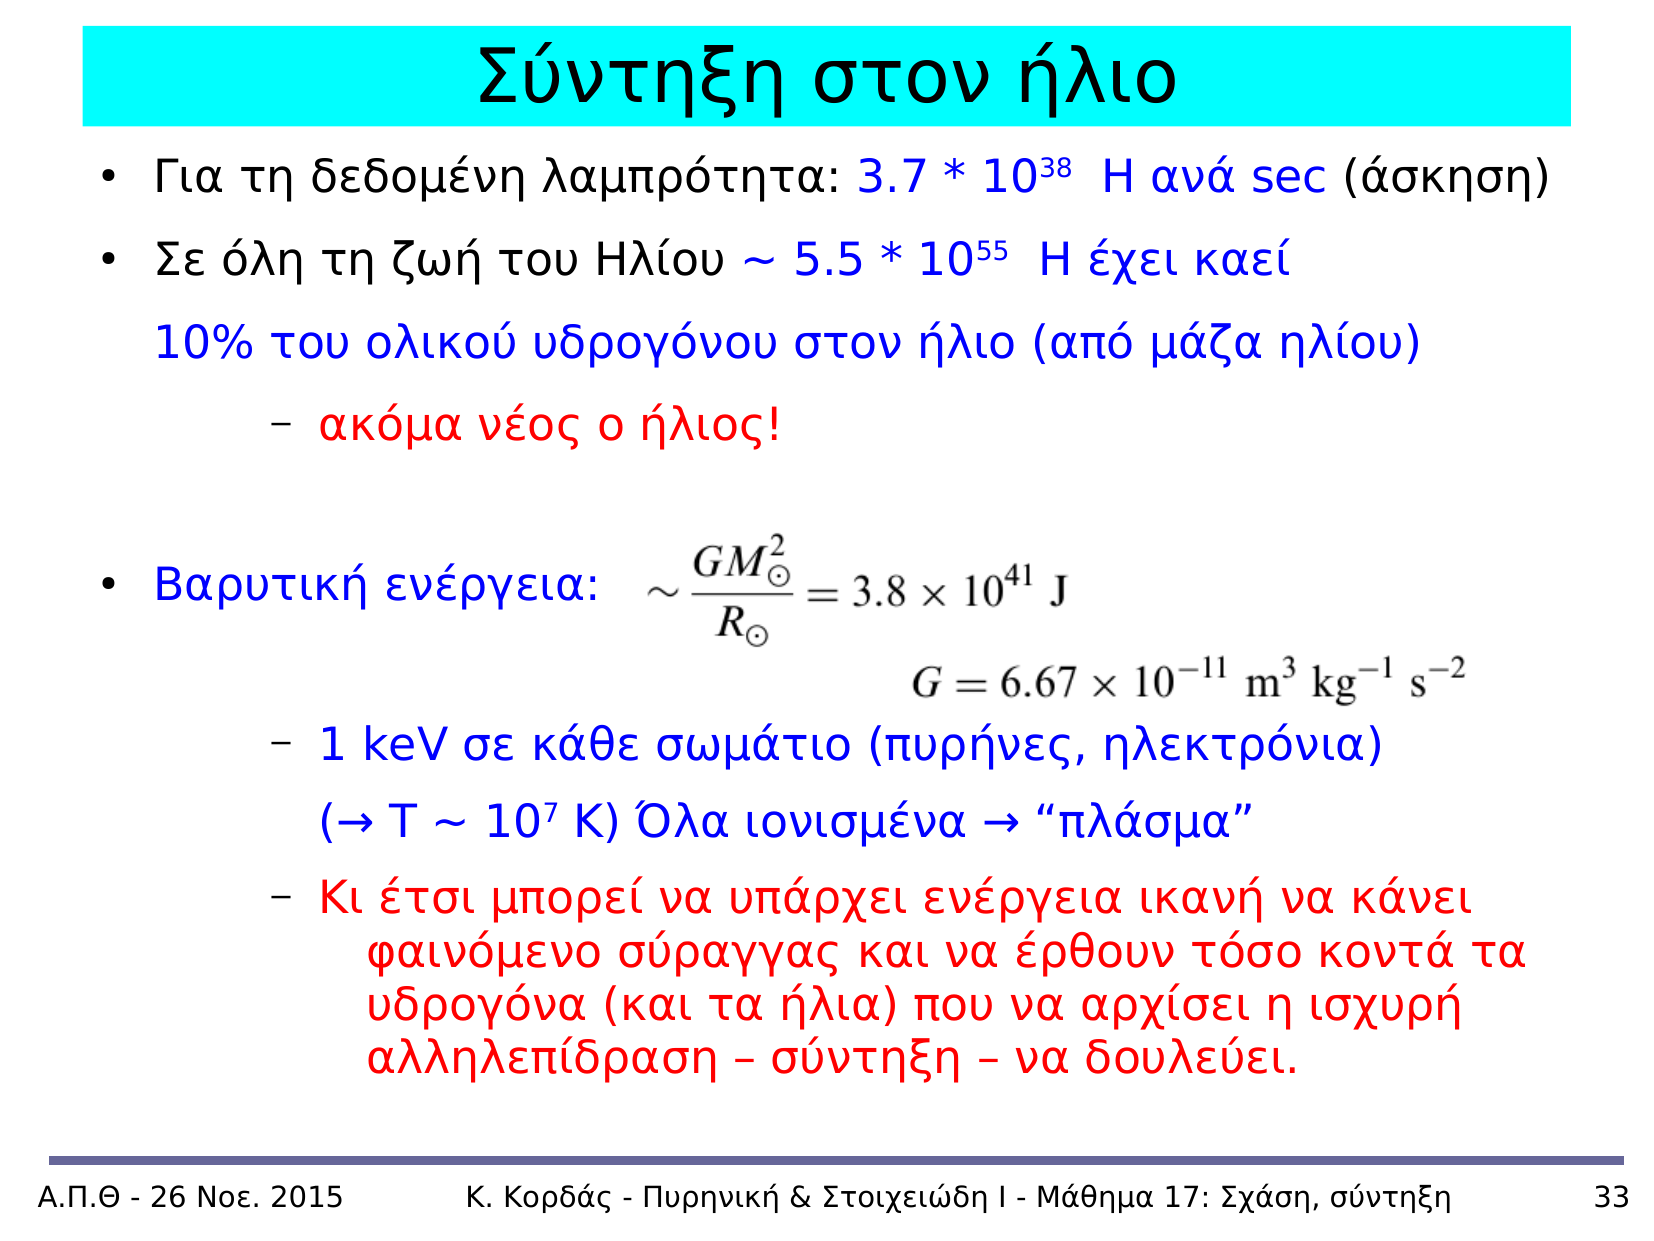

# Σύντηξη στον ήλιο
Για τη δεδομένη λαμπρότητα: 3.7 * 1038 Η ανά sec (άσκηση)
Σε όλη τη ζωή του Ηλίου ~ 5.5 * 1055 Η έχει καεί
10% του ολικού υδρογόνου στον ήλιο (από μάζα ηλίου)
ακόμα νέος ο ήλιος!
Βαρυτική ενέργεια:
1 keV σε κάθε σωμάτιο (πυρήνες, ηλεκτρόνια)
(→ Τ ~ 107 K) Όλα ιονισμένα → “πλάσμα”
Κι έτσι μπορεί να υπάρχει ενέργεια ικανή να κάνει φαινόμενο σύραγγας και να έρθουν τόσο κοντά τα υδρογόνα (και τα ήλια) που να αρχίσει η ισχυρή αλληλεπίδραση – σύντηξη – να δουλεύει.
Α.Π.Θ - 26 Νοε. 2015
Κ. Κορδάς - Πυρηνική & Στοιχειώδη Ι - Μάθημα 17: Σχάση, σύντηξη
33